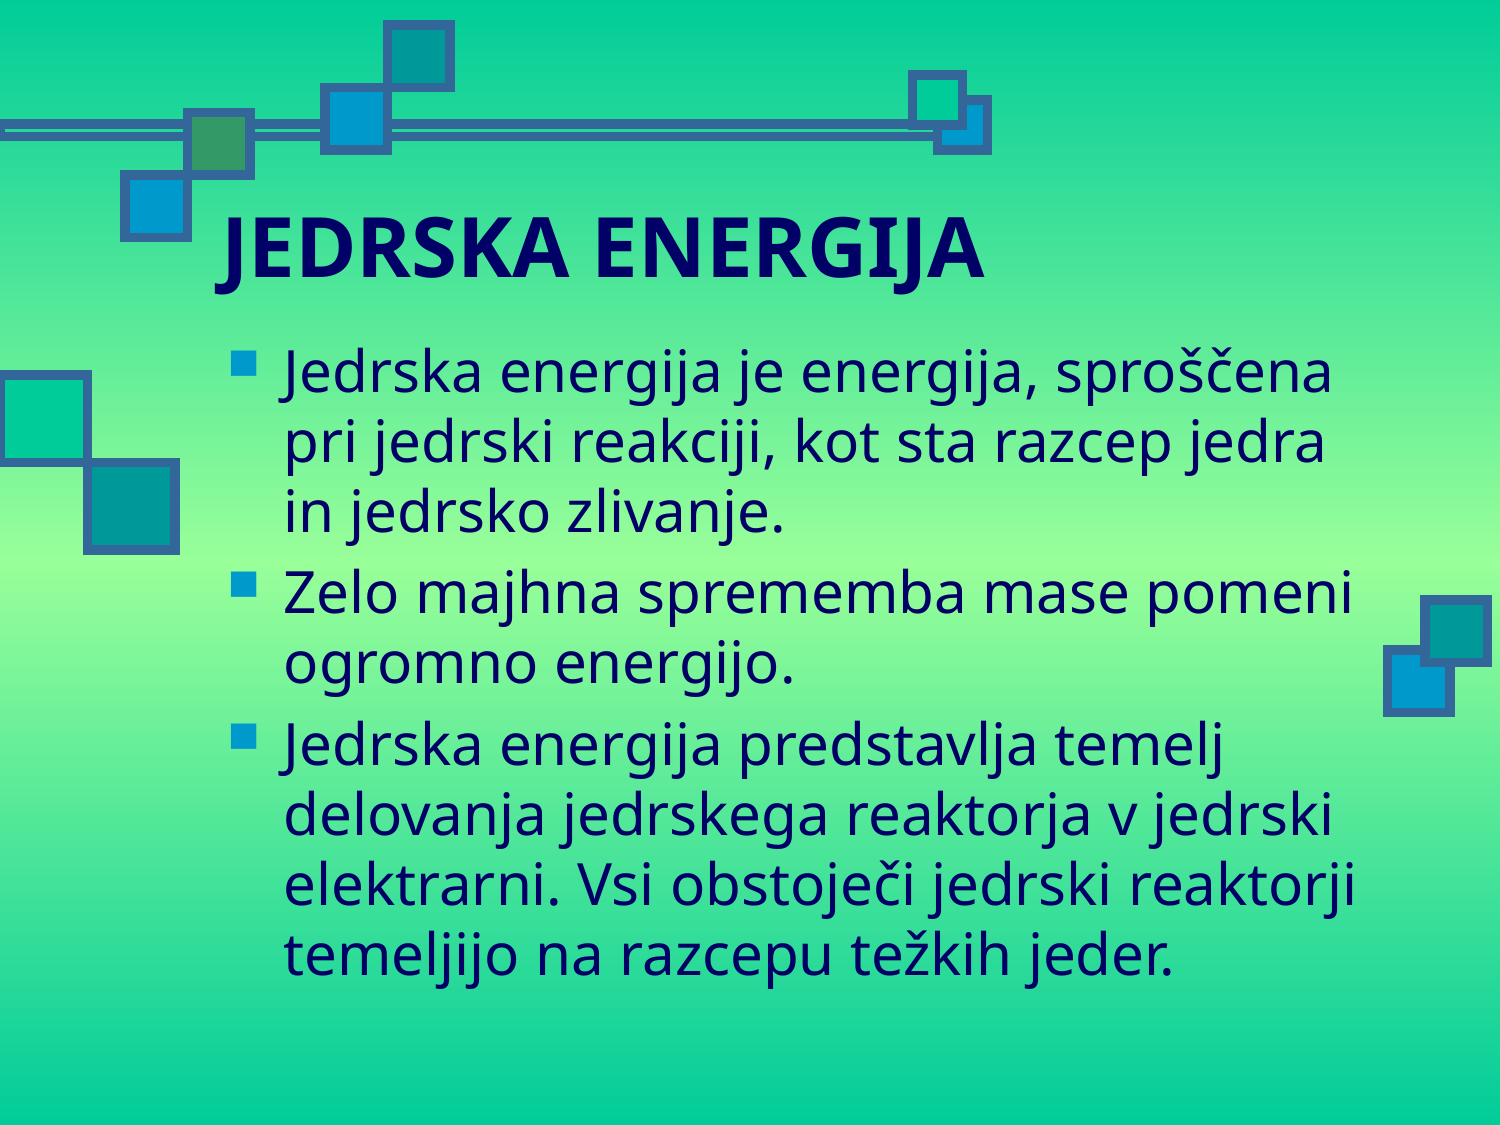

# JEDRSKA ENERGIJA
Jedrska energija je energija, sproščena pri jedrski reakciji, kot sta razcep jedra in jedrsko zlivanje.
Zelo majhna sprememba mase pomeni ogromno energijo.
Jedrska energija predstavlja temelj delovanja jedrskega reaktorja v jedrski elektrarni. Vsi obstoječi jedrski reaktorji temeljijo na razcepu težkih jeder.